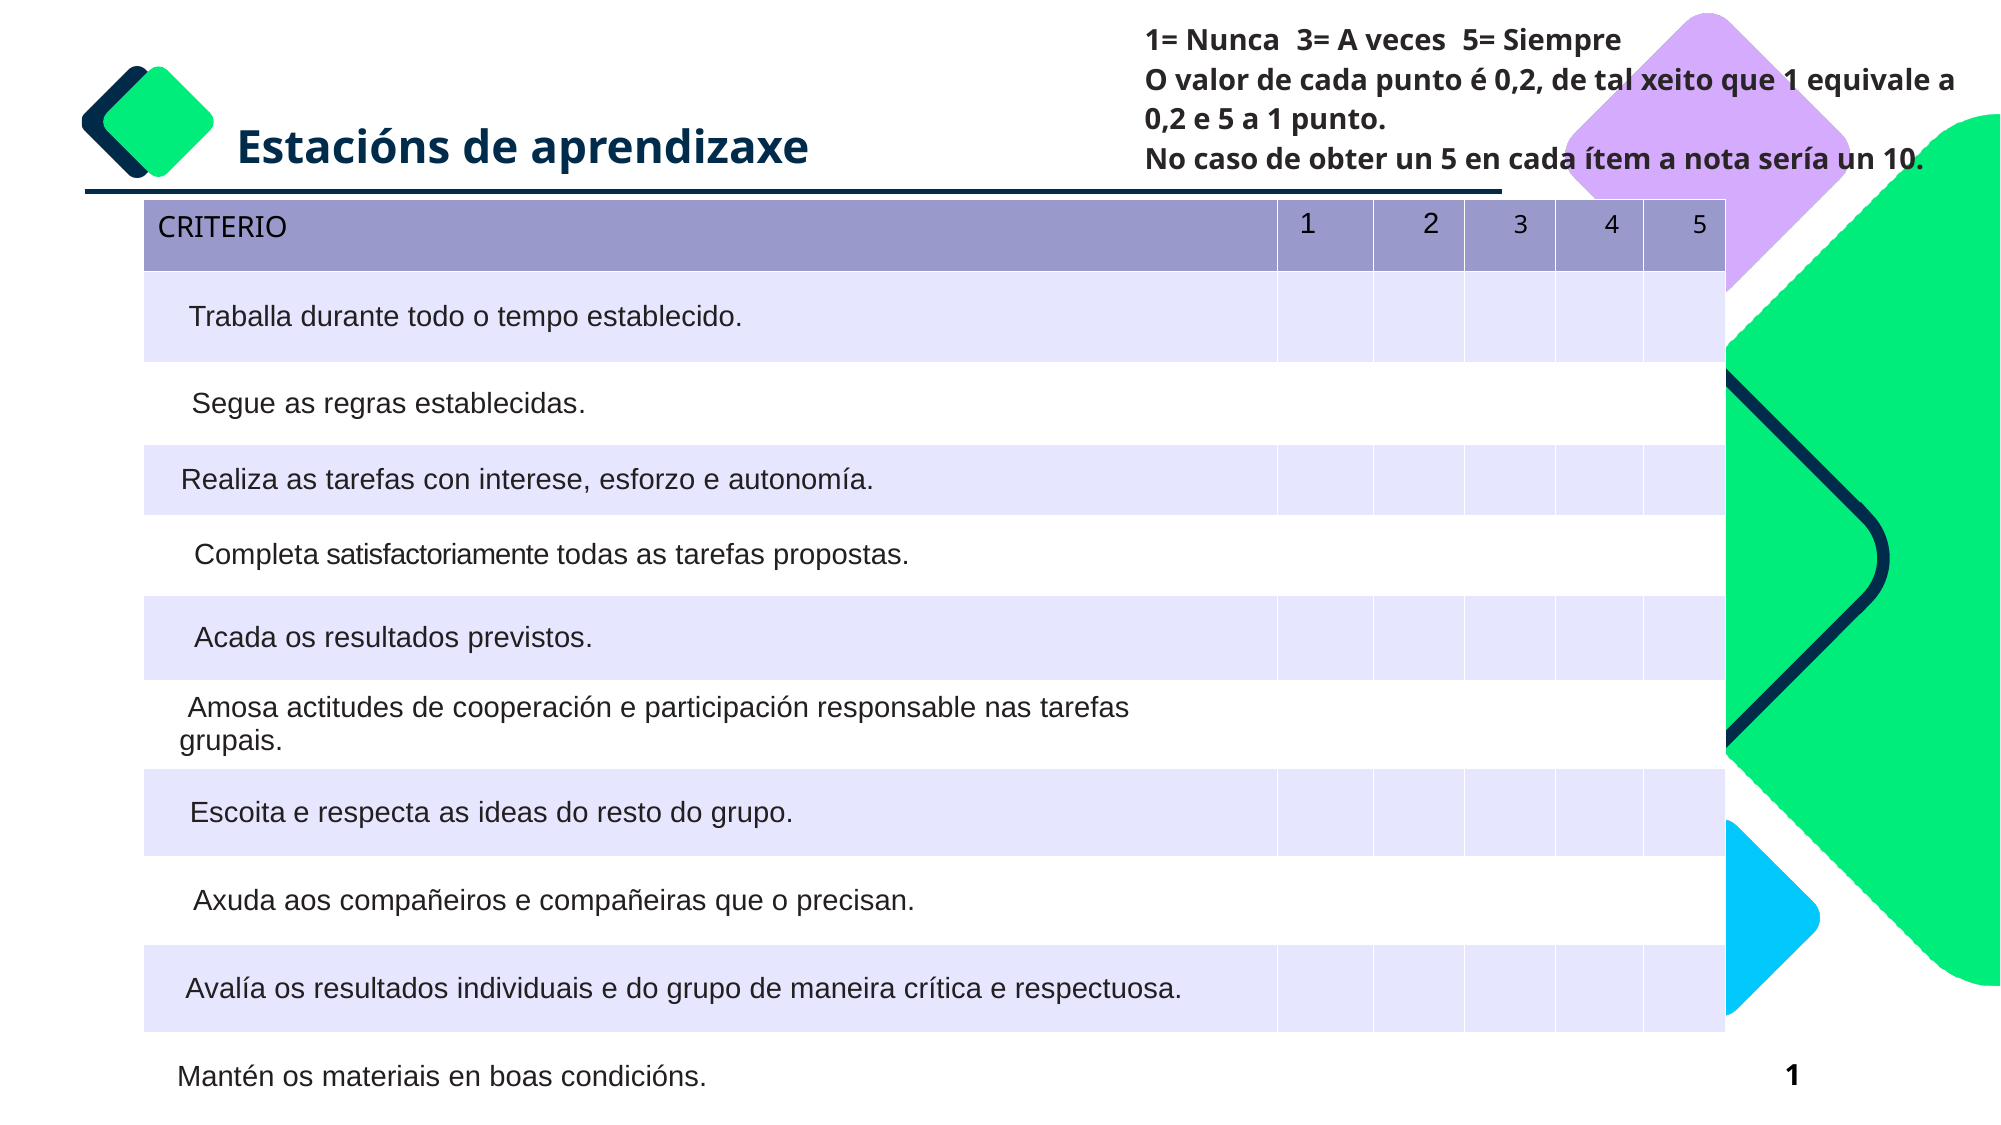

1= Nunca 3= A veces 5= Siempre
O valor de cada punto é 0,2, de tal xeito que 1 equivale a 0,2 e 5 a 1 punto.
No caso de obter un 5 en cada ítem a nota sería un 10.
# Estacións de aprendizaxe
| CRITERIO | 1 | 2 | 3 | 4 | 5 |
| --- | --- | --- | --- | --- | --- |
| Traballa durante todo o tempo establecido. | | | | | |
| Segue as regras establecidas. | | | | | |
| Realiza as tarefas con interese, esforzo e autonomía. | | | | | |
| Completa satisfactoriamente todas as tarefas propostas. | | | | | |
| Acada os resultados previstos. | | | | | |
| Amosa actitudes de cooperación e participación responsable nas tarefas grupais. | | | | | |
| Escoita e respecta as ideas do resto do grupo. | | | | | |
| Axuda aos compañeiros e compañeiras que o precisan. | | | | | |
| Avalía os resultados individuais e do grupo de maneira crítica e respectuosa. | | | | | |
| Mantén os materiais en boas condicións. | | | | | |